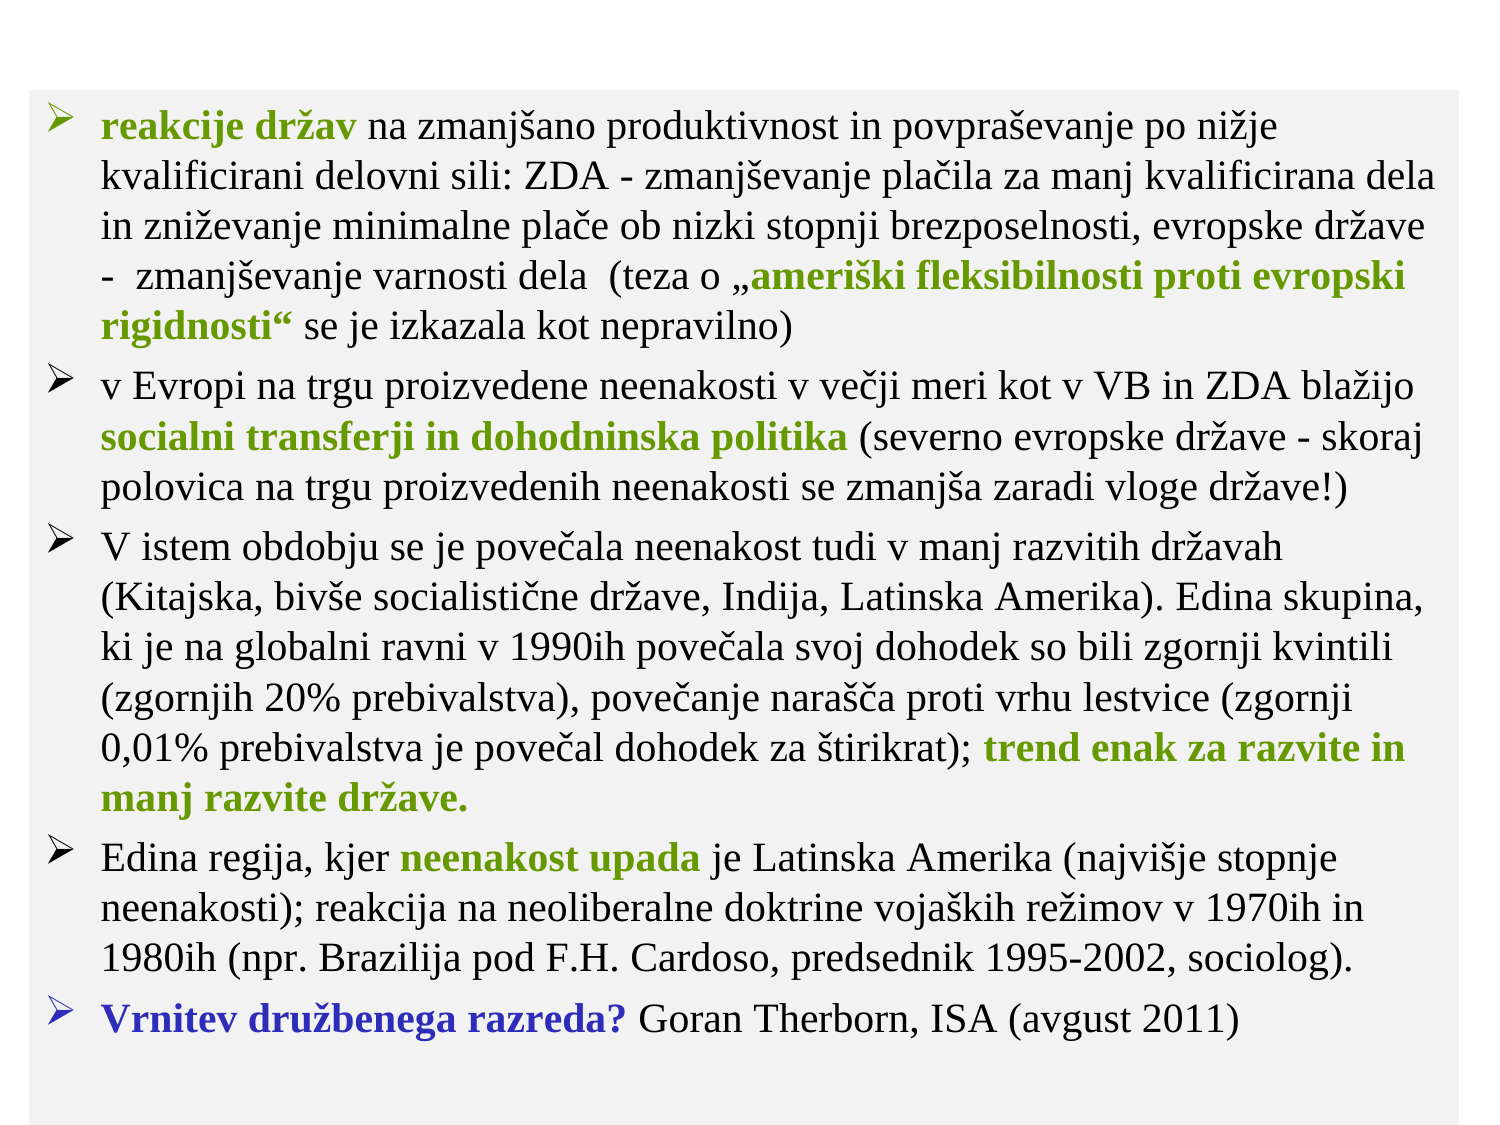

# reakcije držav na zmanjšano produktivnost in povpraševanje po nižje kvalificirani delovni sili: ZDA - zmanjševanje plačila za manj kvalificirana dela in zniževanje minimalne plače ob nizki stopnji brezposelnosti, evropske države - zmanjševanje varnosti dela (teza o „ameriški fleksibilnosti proti evropski rigidnosti“ se je izkazala kot nepravilno)
v Evropi na trgu proizvedene neenakosti v večji meri kot v VB in ZDA blažijo socialni transferji in dohodninska politika (severno evropske države - skoraj polovica na trgu proizvedenih neenakosti se zmanjša zaradi vloge države!)
V istem obdobju se je povečala neenakost tudi v manj razvitih državah (Kitajska, bivše socialistične države, Indija, Latinska Amerika). Edina skupina, ki je na globalni ravni v 1990ih povečala svoj dohodek so bili zgornji kvintili (zgornjih 20% prebivalstva), povečanje narašča proti vrhu lestvice (zgornji 0,01% prebivalstva je povečal dohodek za štirikrat); trend enak za razvite in manj razvite države.
Edina regija, kjer neenakost upada je Latinska Amerika (najvišje stopnje neenakosti); reakcija na neoliberalne doktrine vojaških režimov v 1970ih in 1980ih (npr. Brazilija pod F.H. Cardoso, predsednik 1995-2002, sociolog).
Vrnitev družbenega razreda? Goran Therborn, ISA (avgust 2011)